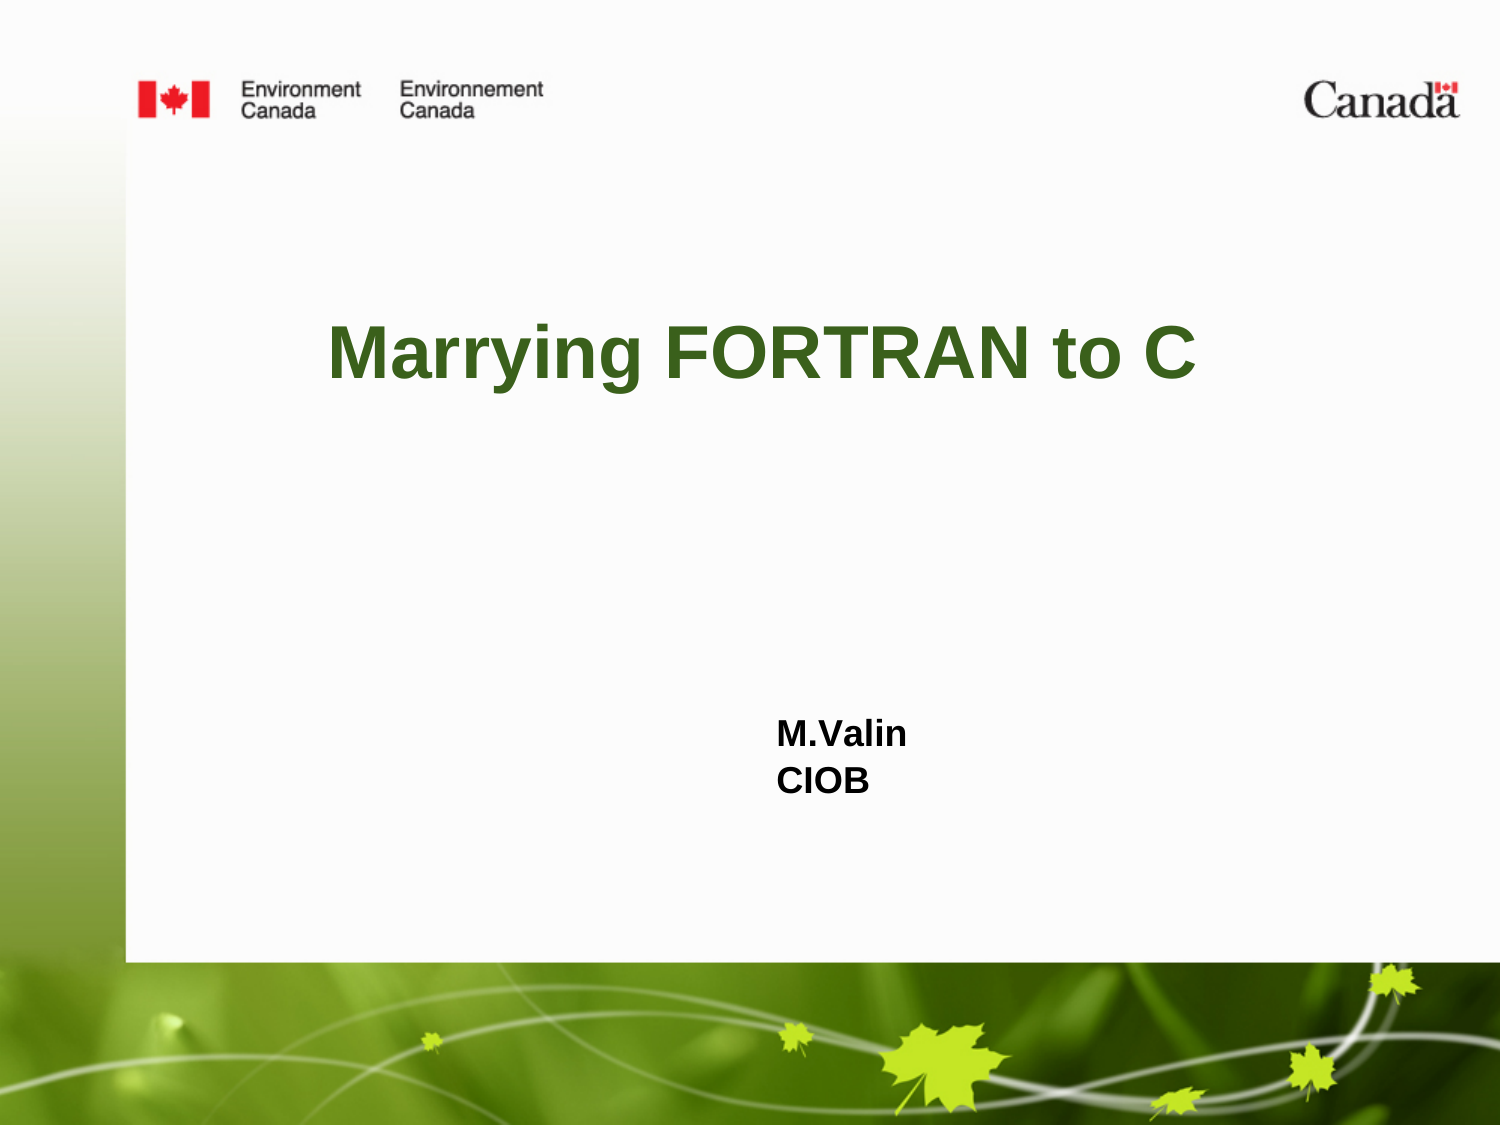

# Marrying FORTRAN to C
M.Valin
CIOB